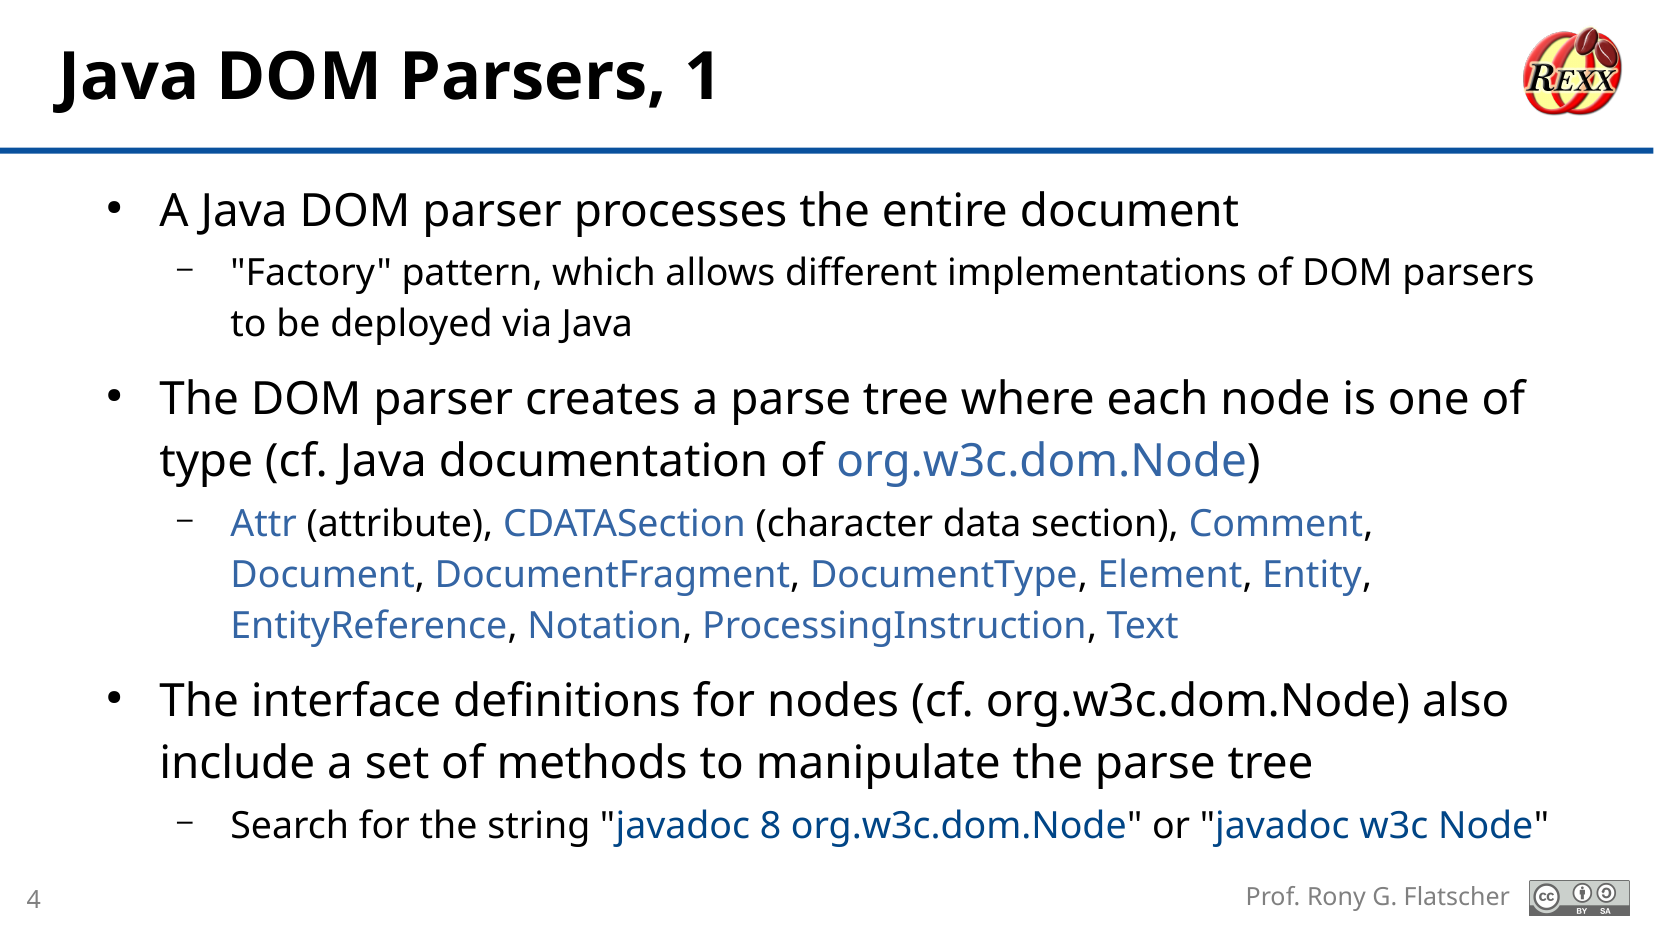

# Java DOM Parsers, 1
A Java DOM parser processes the entire document
"Factory" pattern, which allows different implementations of DOM parsers to be deployed via Java
The DOM parser creates a parse tree where each node is one of type (cf. Java documentation of org.w3c.dom.Node)
Attr (attribute), CDATASection (character data section), Comment, Document, DocumentFragment, DocumentType, Element, Entity, EntityReference, Notation, ProcessingInstruction, Text
The interface definitions for nodes (cf. org.w3c.dom.Node) also include a set of methods to manipulate the parse tree
Search for the string "javadoc 8 org.w3c.dom.Node" or "javadoc w3c Node"